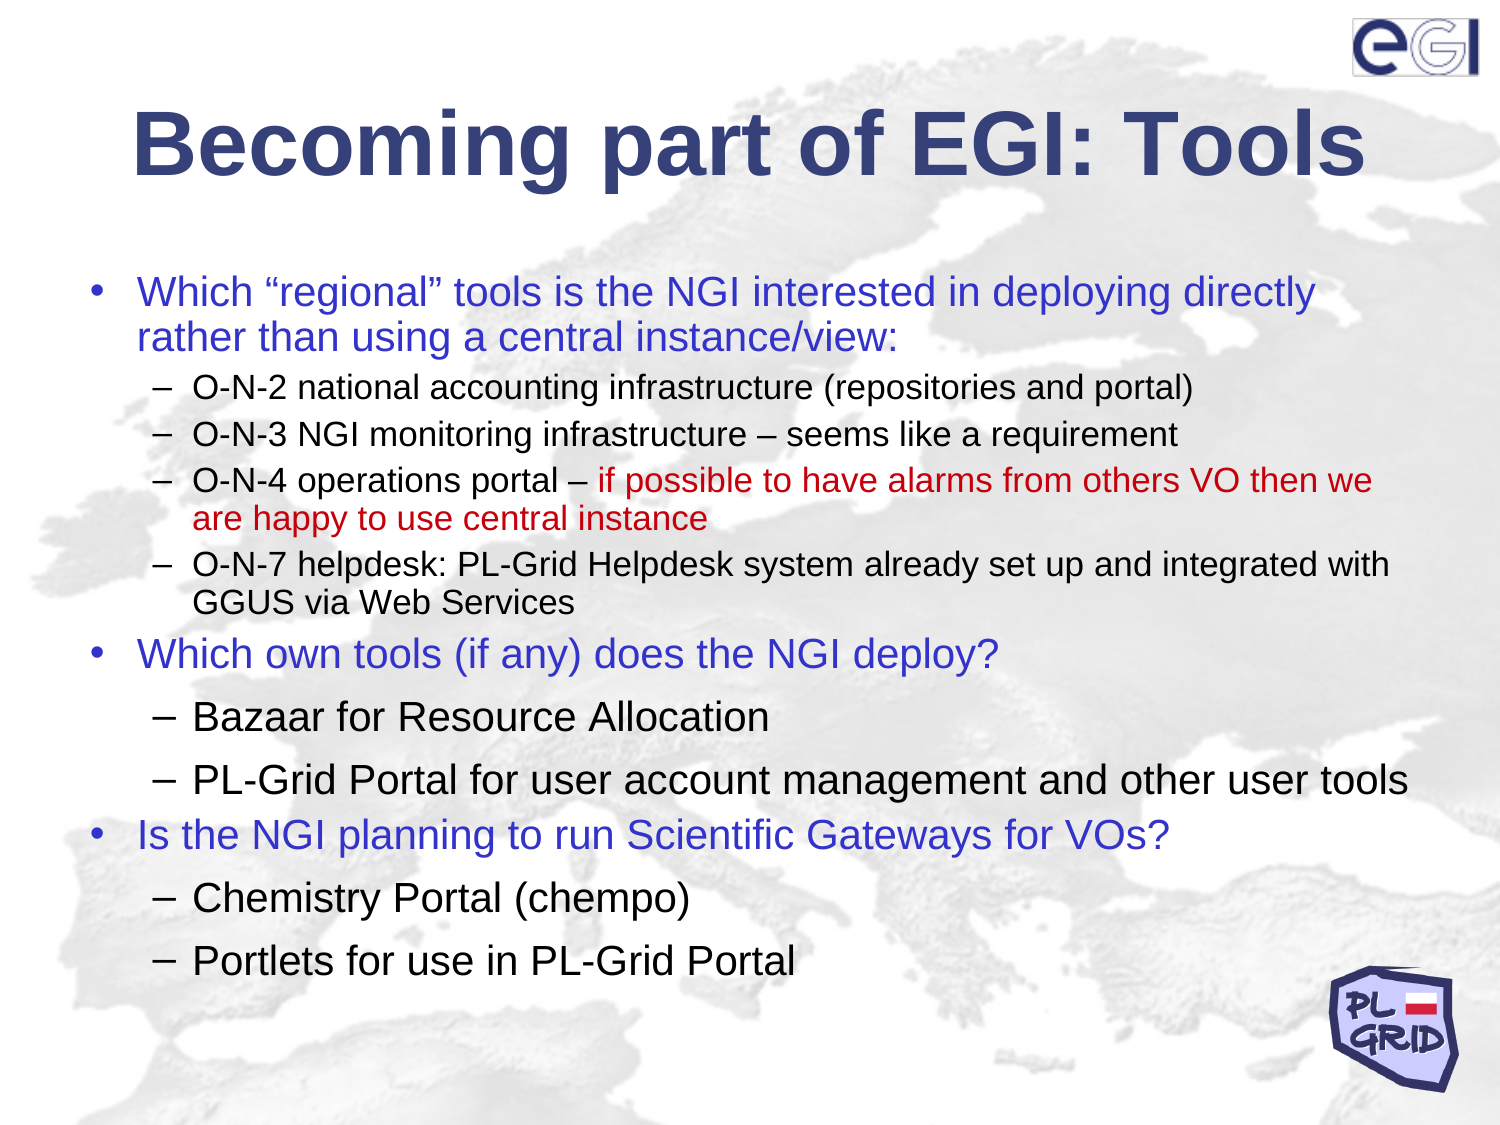

# Becoming part of EGI: Tools
Which “regional” tools is the NGI interested in deploying directly rather than using a central instance/view:
O-N-2 national accounting infrastructure (repositories and portal)
O-N-3 NGI monitoring infrastructure – seems like a requirement
O-N-4 operations portal – if possible to have alarms from others VO then we are happy to use central instance
O-N-7 helpdesk: PL-Grid Helpdesk system already set up and integrated with GGUS via Web Services
Which own tools (if any) does the NGI deploy?
Bazaar for Resource Allocation
PL-Grid Portal for user account management and other user tools
Is the NGI planning to run Scientific Gateways for VOs?
Chemistry Portal (chempo)
Portlets for use in PL-Grid Portal